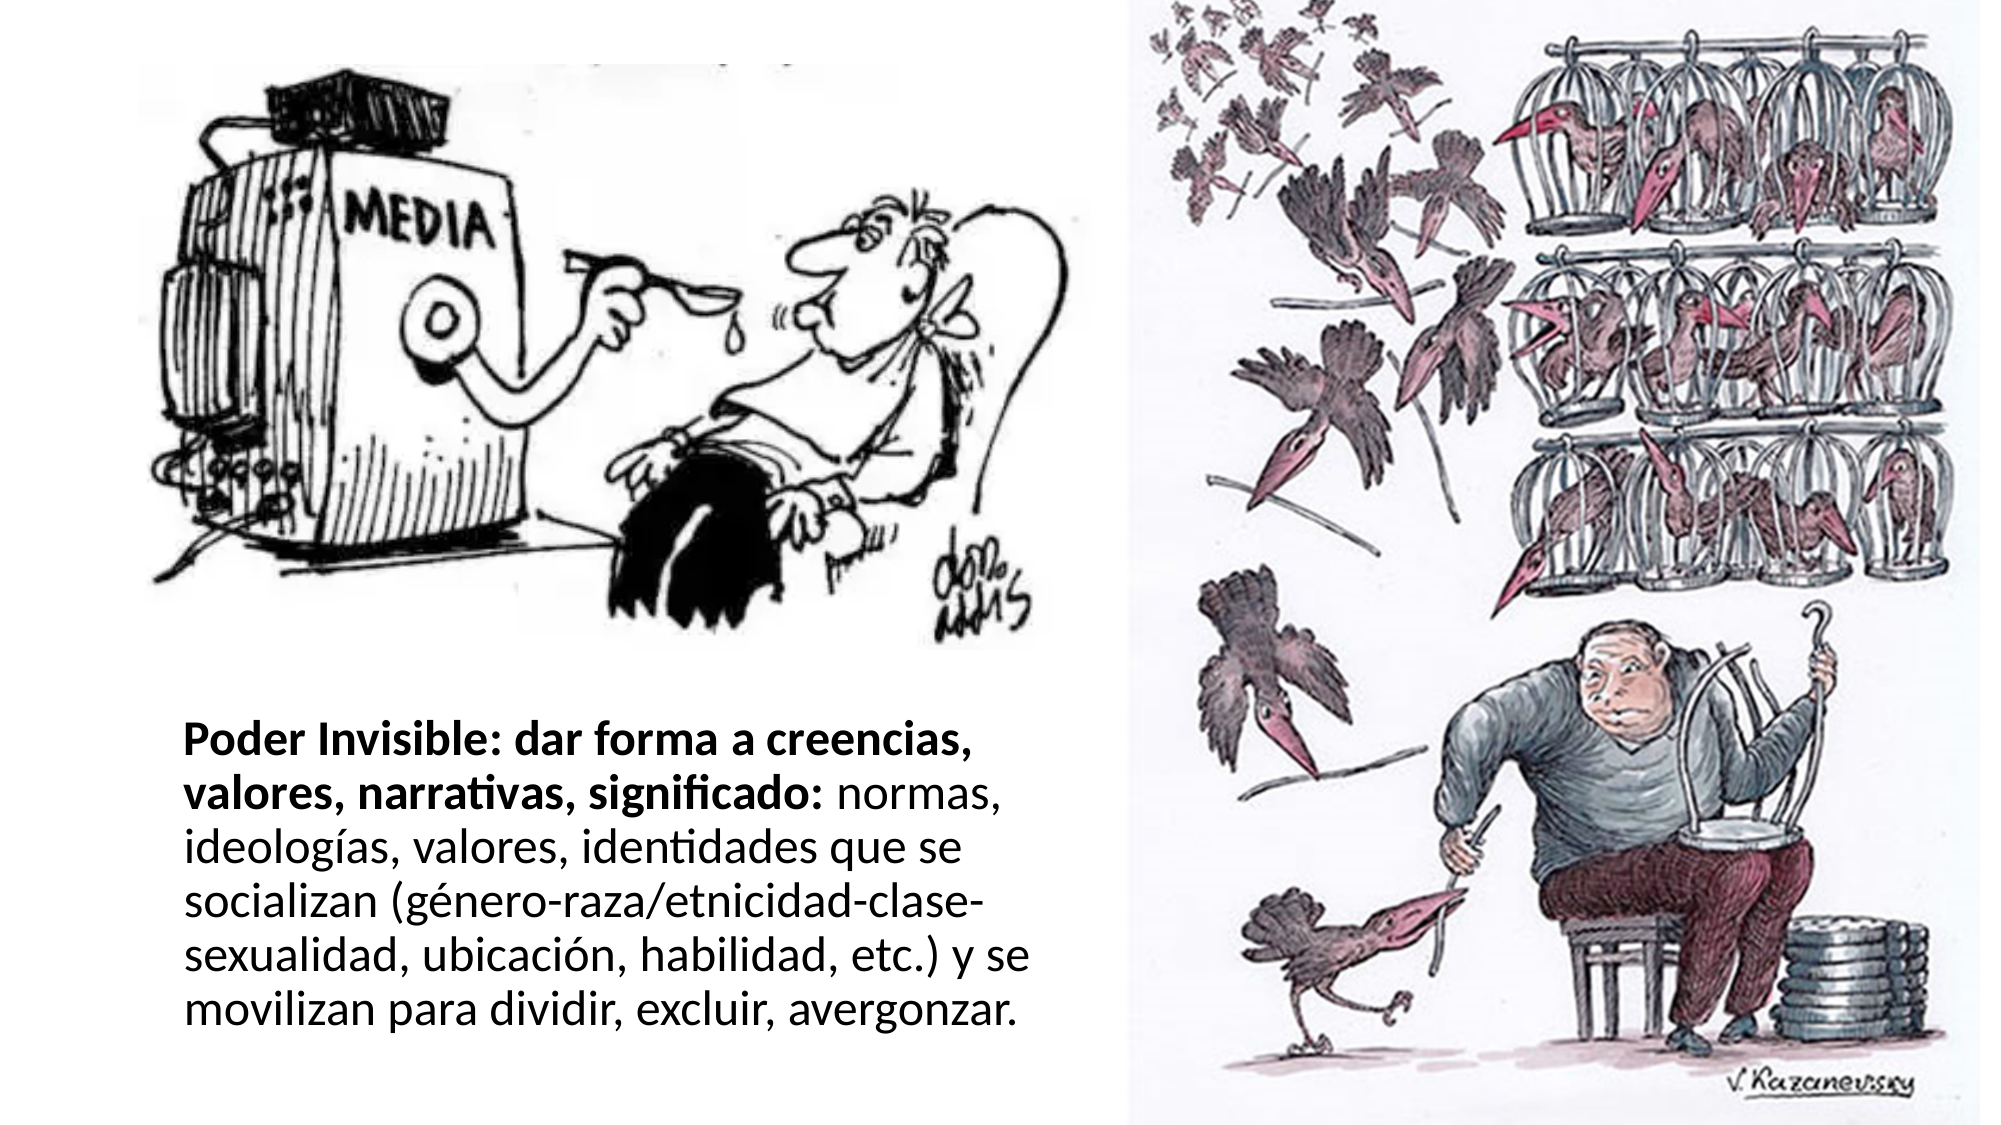

# Poder Invisible: dar forma a creencias, valores, narrativas, significado: normas, ideologías, valores, identidades que se socializan (género-raza/etnicidad-clase-sexualidad, ubicación, habilidad, etc.) y se movilizan para dividir, excluir, avergonzar.